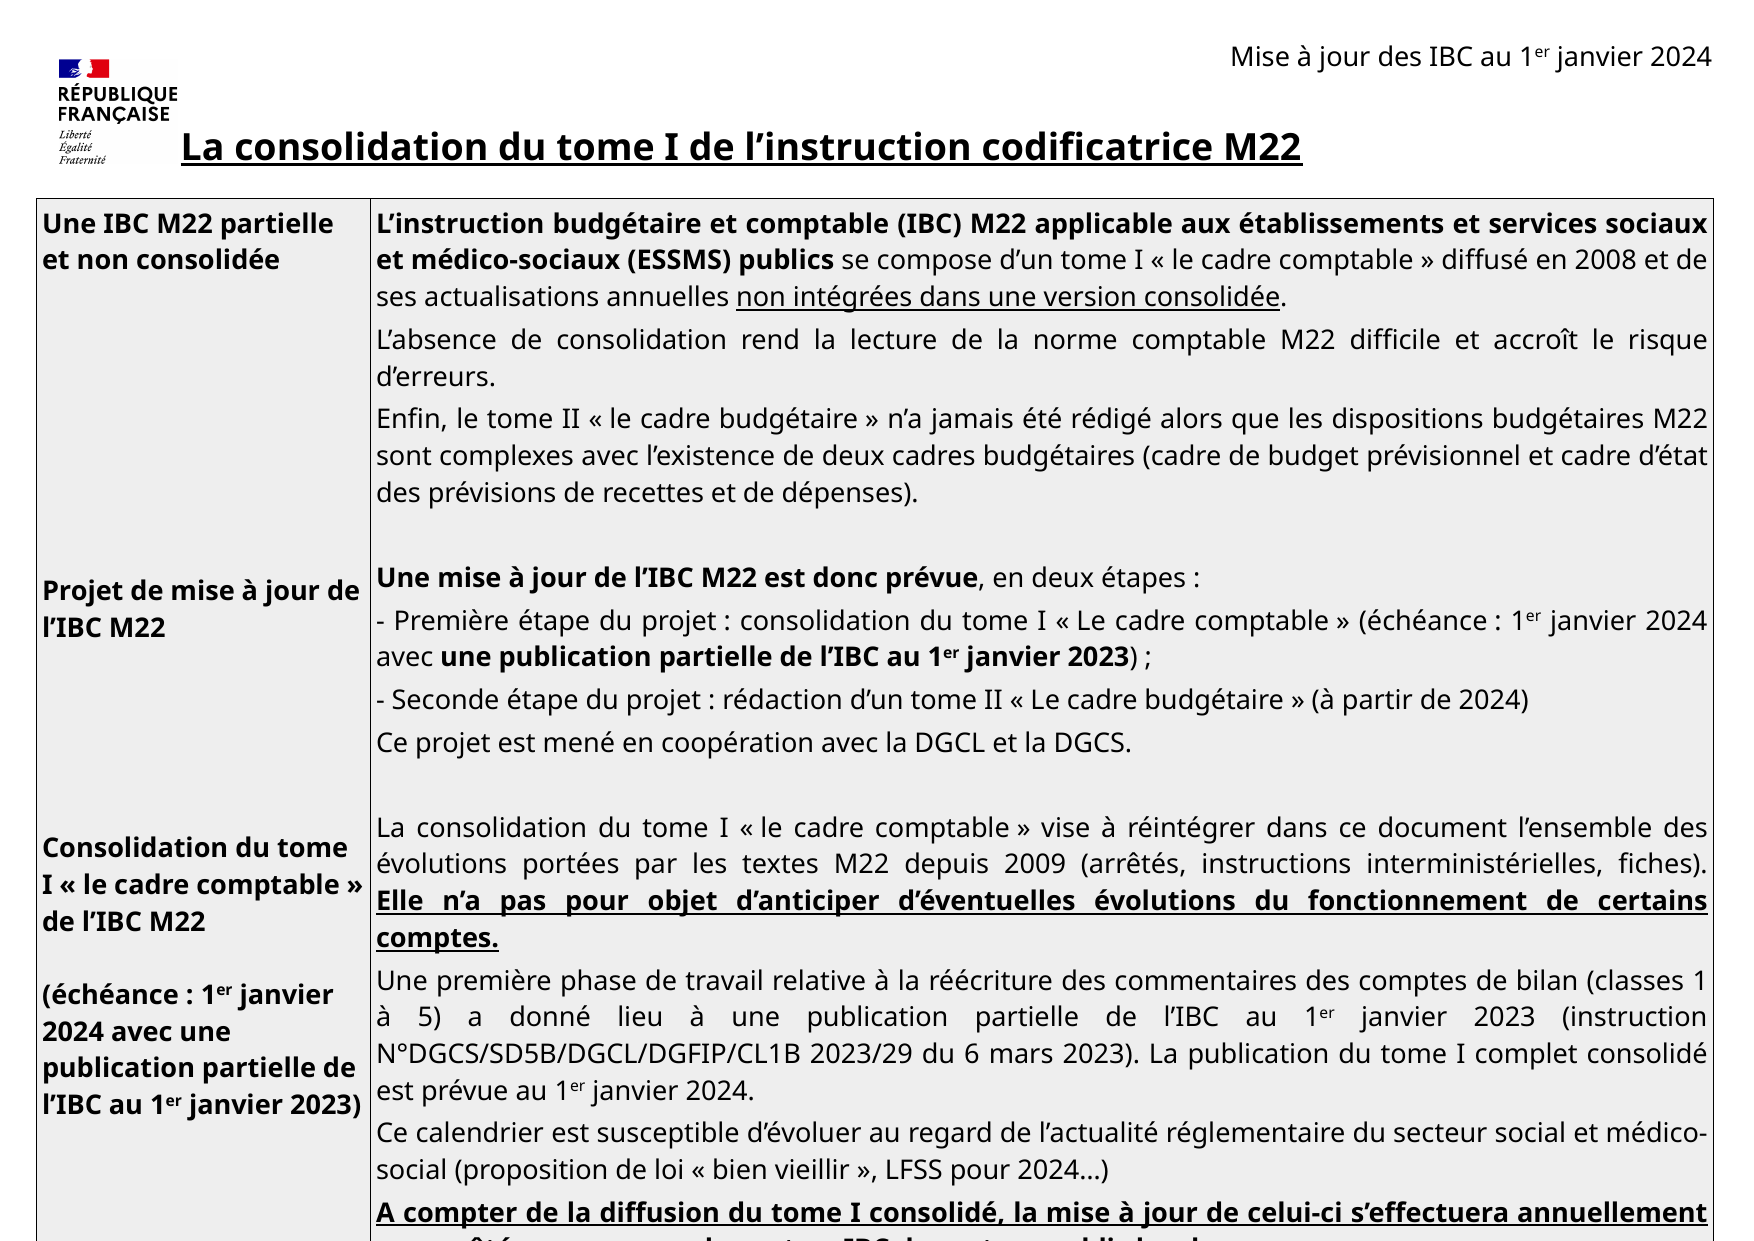

Mise à jour des IBC au 1er janvier 2024
# La consolidation du tome I de l’instruction codificatrice M22
| Une IBC M22 partielle et non consolidée Projet de mise à jour de l’IBC M22 Consolidation du tome I « le cadre comptable » de l’IBC M22 (échéance : 1er janvier 2024 avec une publication partielle de l’IBC au 1er janvier 2023) | L’instruction budgétaire et comptable (IBC) M22 applicable aux établissements et services sociaux et médico-sociaux (ESSMS) publics se compose d’un tome I « le cadre comptable » diffusé en 2008 et de ses actualisations annuelles non intégrées dans une version consolidée. L’absence de consolidation rend la lecture de la norme comptable M22 difficile et accroît le risque d’erreurs. Enfin, le tome II « le cadre budgétaire » n’a jamais été rédigé alors que les dispositions budgétaires M22 sont complexes avec l’existence de deux cadres budgétaires (cadre de budget prévisionnel et cadre d’état des prévisions de recettes et de dépenses). Une mise à jour de l’IBC M22 est donc prévue, en deux étapes : - Première étape du projet : consolidation du tome I « Le cadre comptable » (échéance : 1er janvier 2024 avec une publication partielle de l’IBC au 1er janvier 2023) ; - Seconde étape du projet : rédaction d’un tome II « Le cadre budgétaire » (à partir de 2024) Ce projet est mené en coopération avec la DGCL et la DGCS. La consolidation du tome I « le cadre comptable » vise à réintégrer dans ce document l’ensemble des évolutions portées par les textes M22 depuis 2009 (arrêtés, instructions interministérielles, fiches). Elle n’a pas pour objet d’anticiper d’éventuelles évolutions du fonctionnement de certains comptes. Une première phase de travail relative à la réécriture des commentaires des comptes de bilan (classes 1 à 5) a donné lieu à une publication partielle de l’IBC au 1er janvier 2023 (instruction N°DGCS/SD5B/DGCL/DGFIP/CL1B 2023/29 du 6 mars 2023). La publication du tome I complet consolidé est prévue au 1er janvier 2024. Ce calendrier est susceptible d’évoluer au regard de l’actualité réglementaire du secteur social et médico-social (proposition de loi « bien vieillir », LFSS pour 2024…) A compter de la diffusion du tome I consolidé, la mise à jour de celui-ci s’effectuera annuellement par arrêté, comme pour les autres IBC du secteur public local. |
| --- | --- |